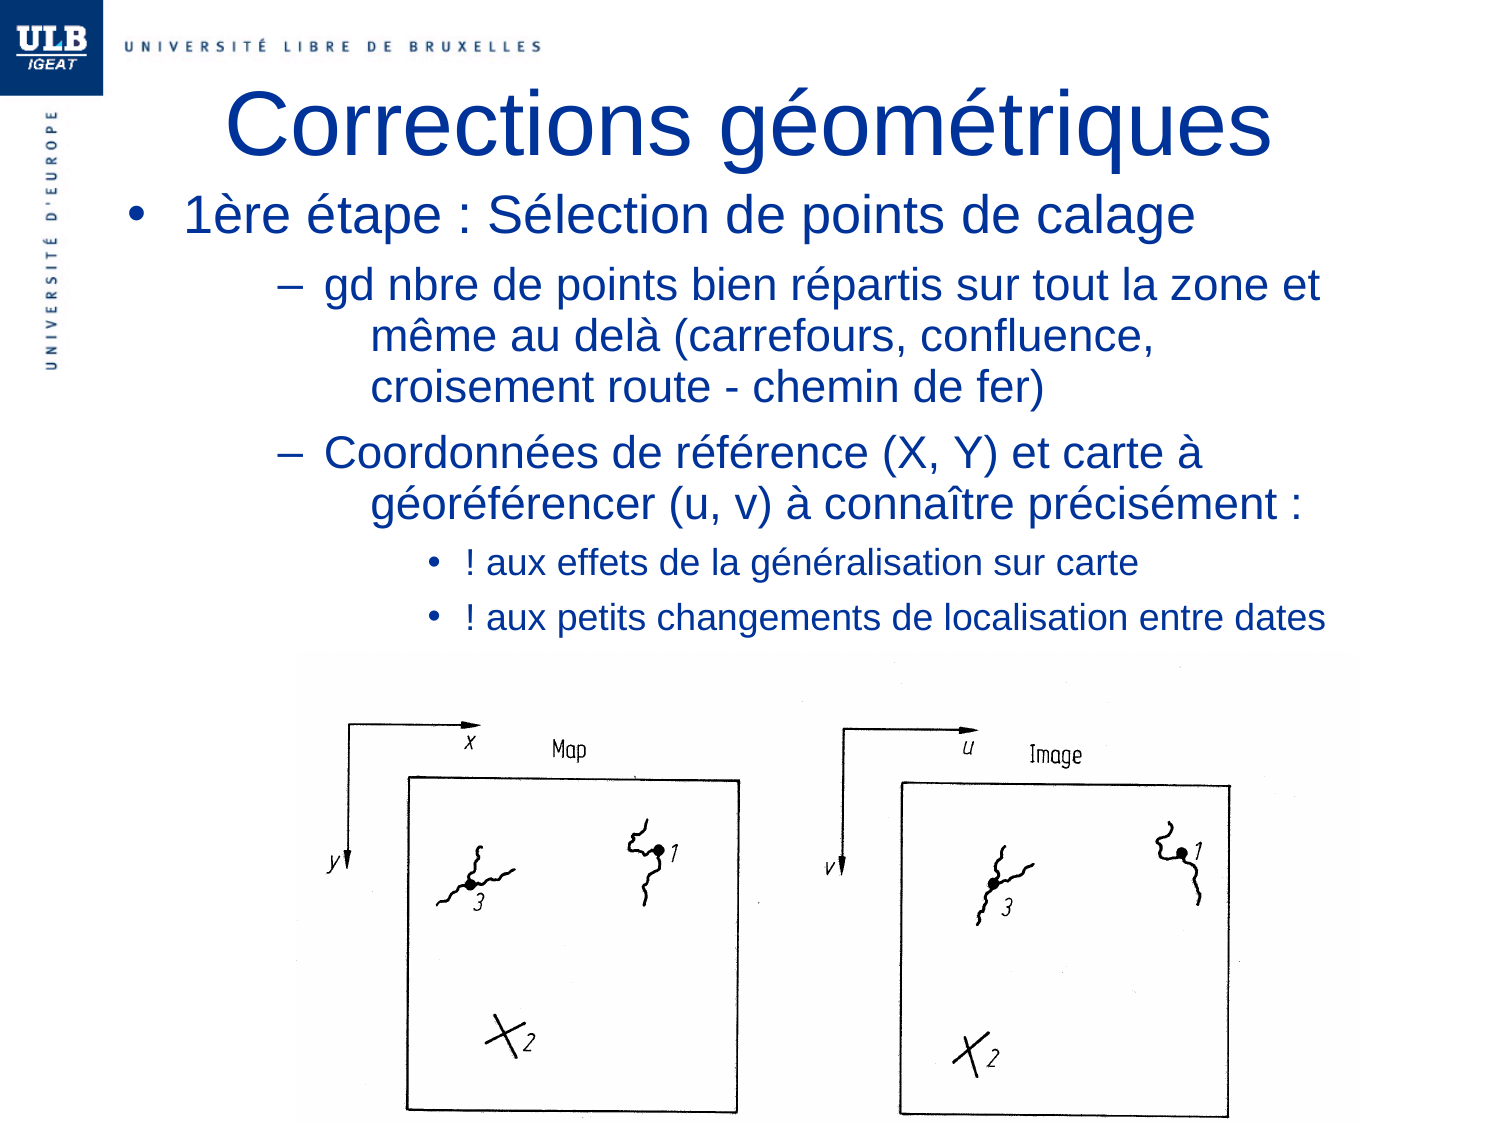

# Corrections géométriques
1ère étape : Sélection de points de calage
gd nbre de points bien répartis sur tout la zone et même au delà (carrefours, confluence, croisement route - chemin de fer)
Coordonnées de référence (X, Y) et carte à géoréférencer (u, v) à connaître précisément :
! aux effets de la généralisation sur carte
! aux petits changements de localisation entre dates